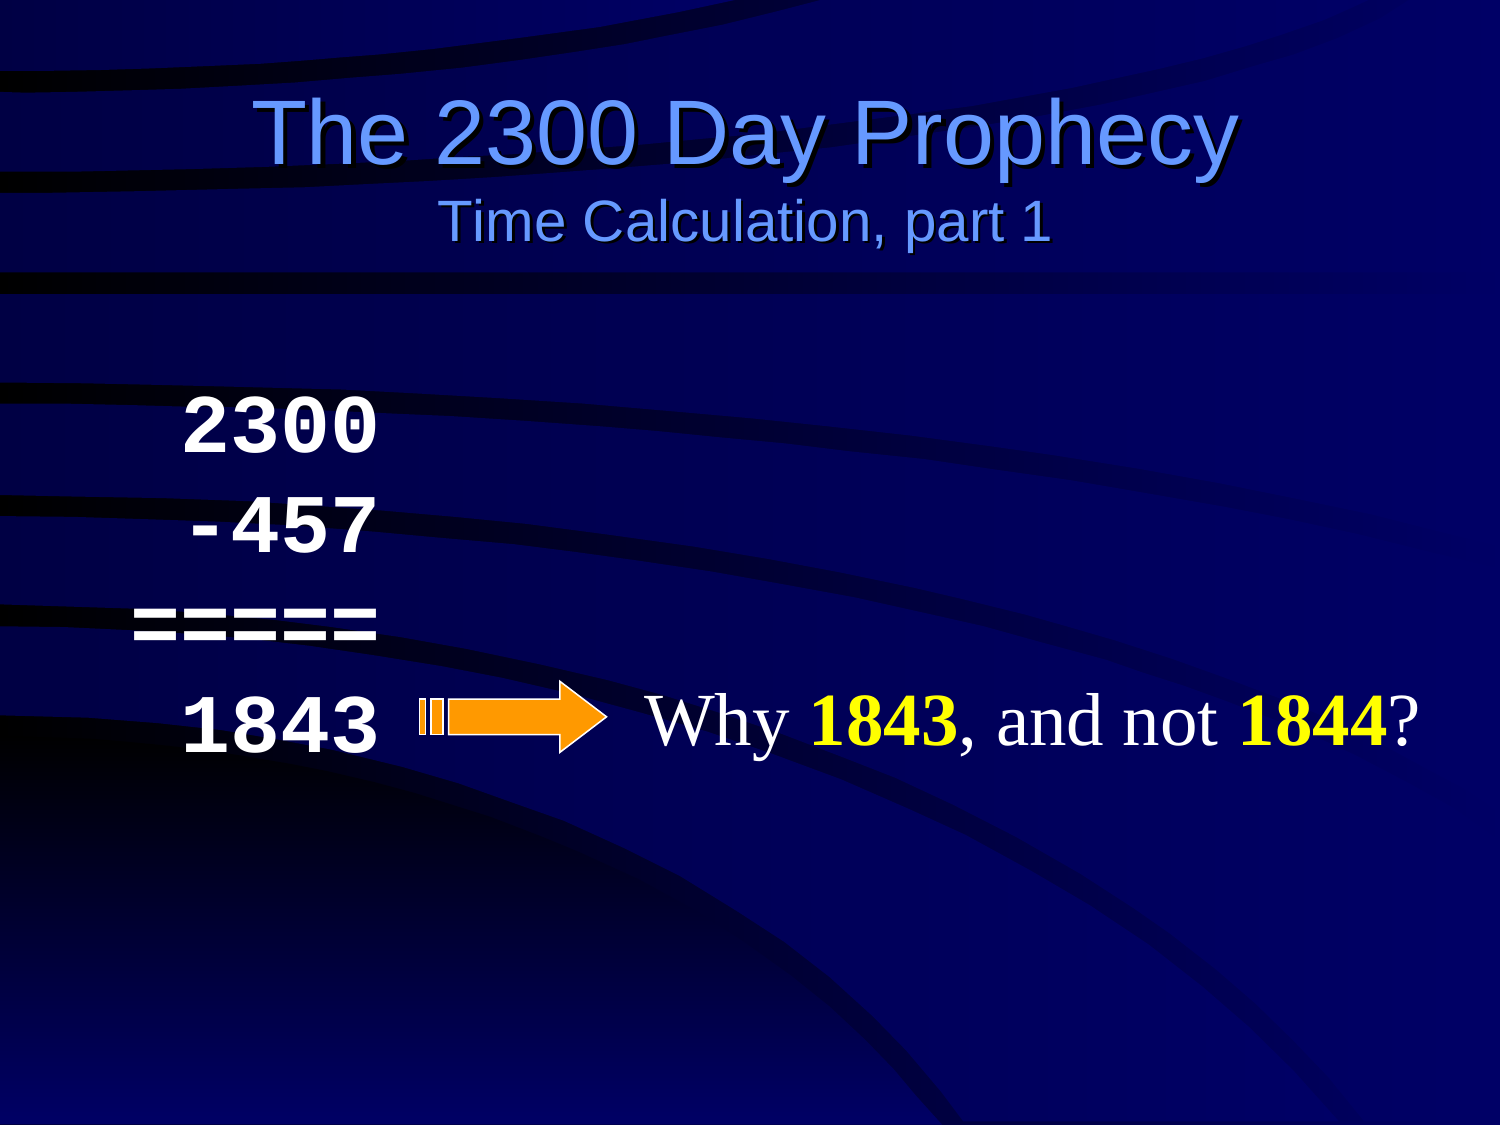

# The 2300 Day Prophecy Time Calculation, part 1
 2300
 -457
=====
 1843
Why 1843, and not 1844?